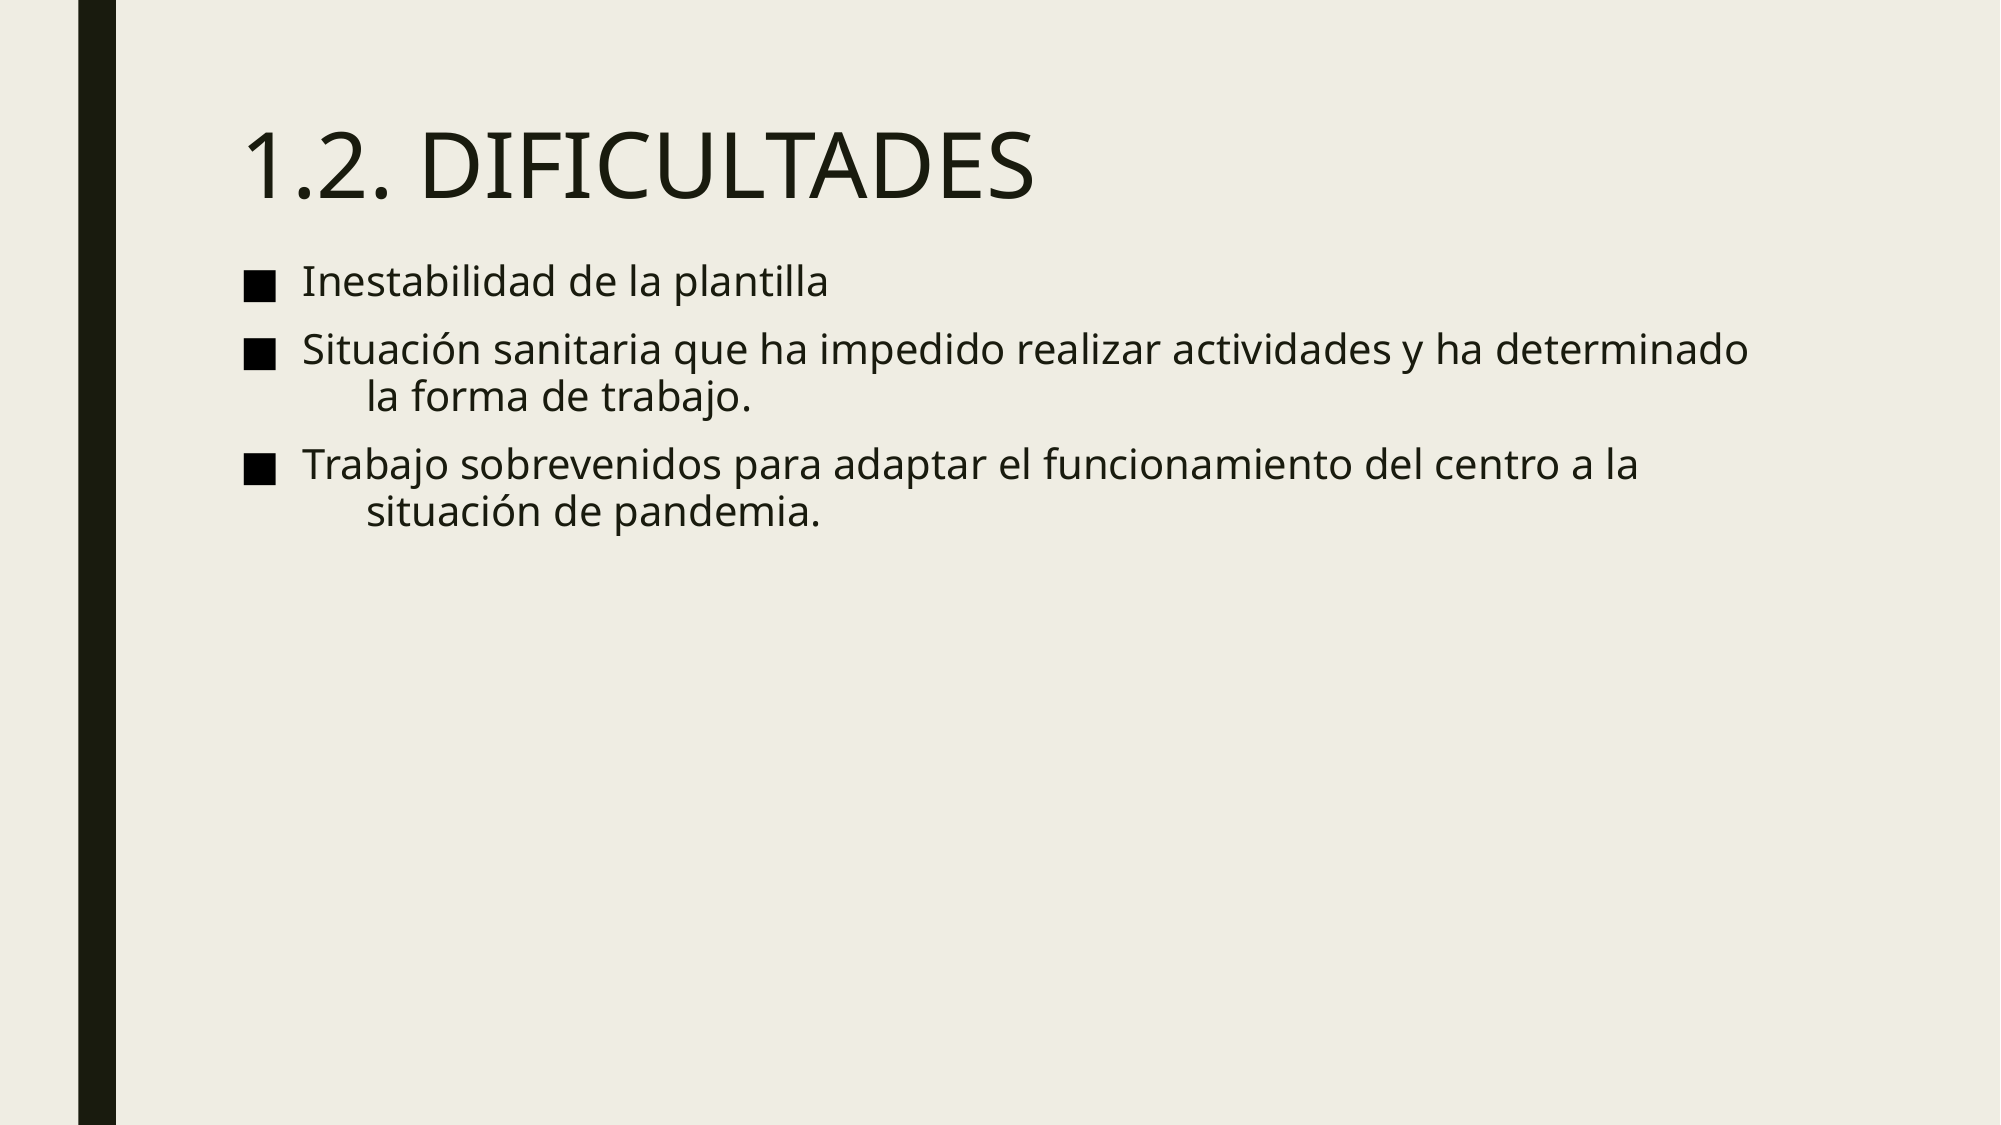

# 1.2. DIFICULTADES
Inestabilidad de la plantilla
Situación sanitaria que ha impedido realizar actividades y ha determinado la forma de trabajo.
Trabajo sobrevenidos para adaptar el funcionamiento del centro a la situación de pandemia.